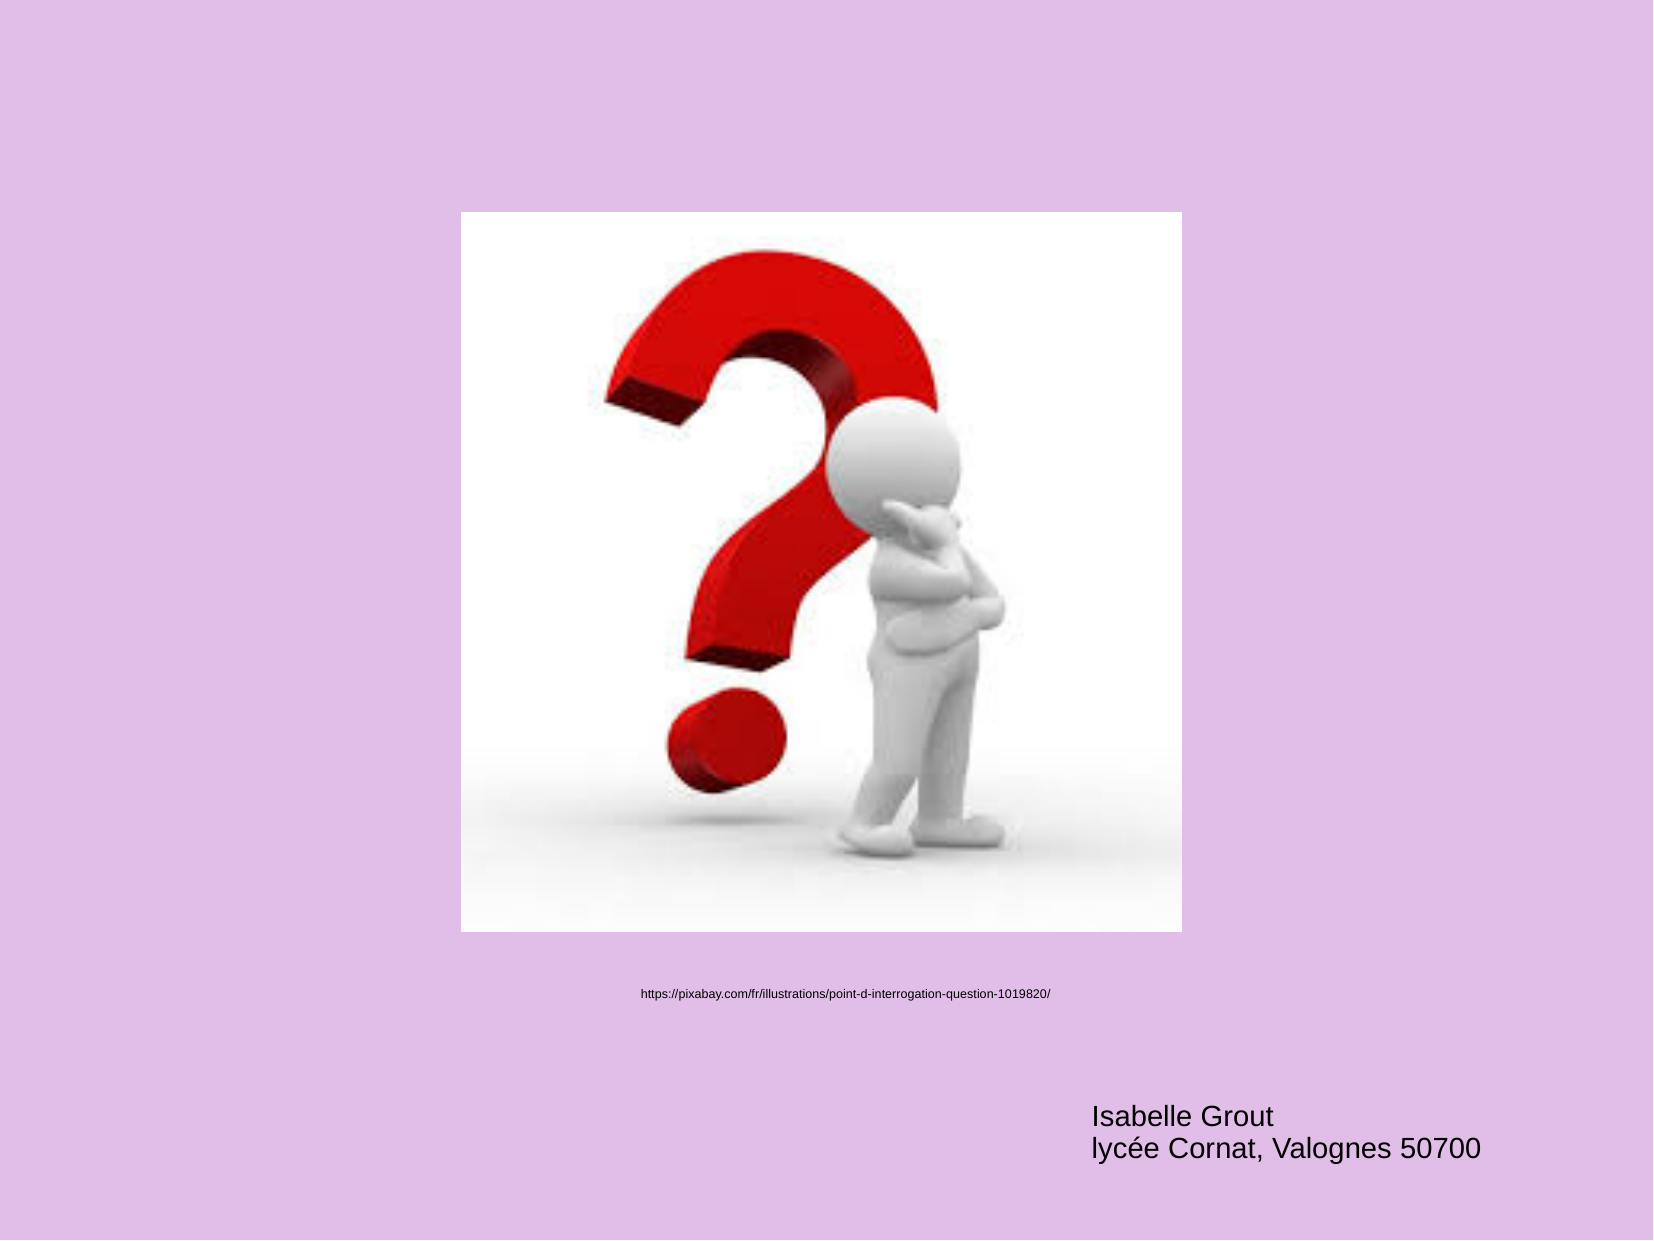

https://pixabay.com/fr/illustrations/point-d-interrogation-question-1019820/
 Isabelle Grout
 lycée Cornat, Valognes 50700